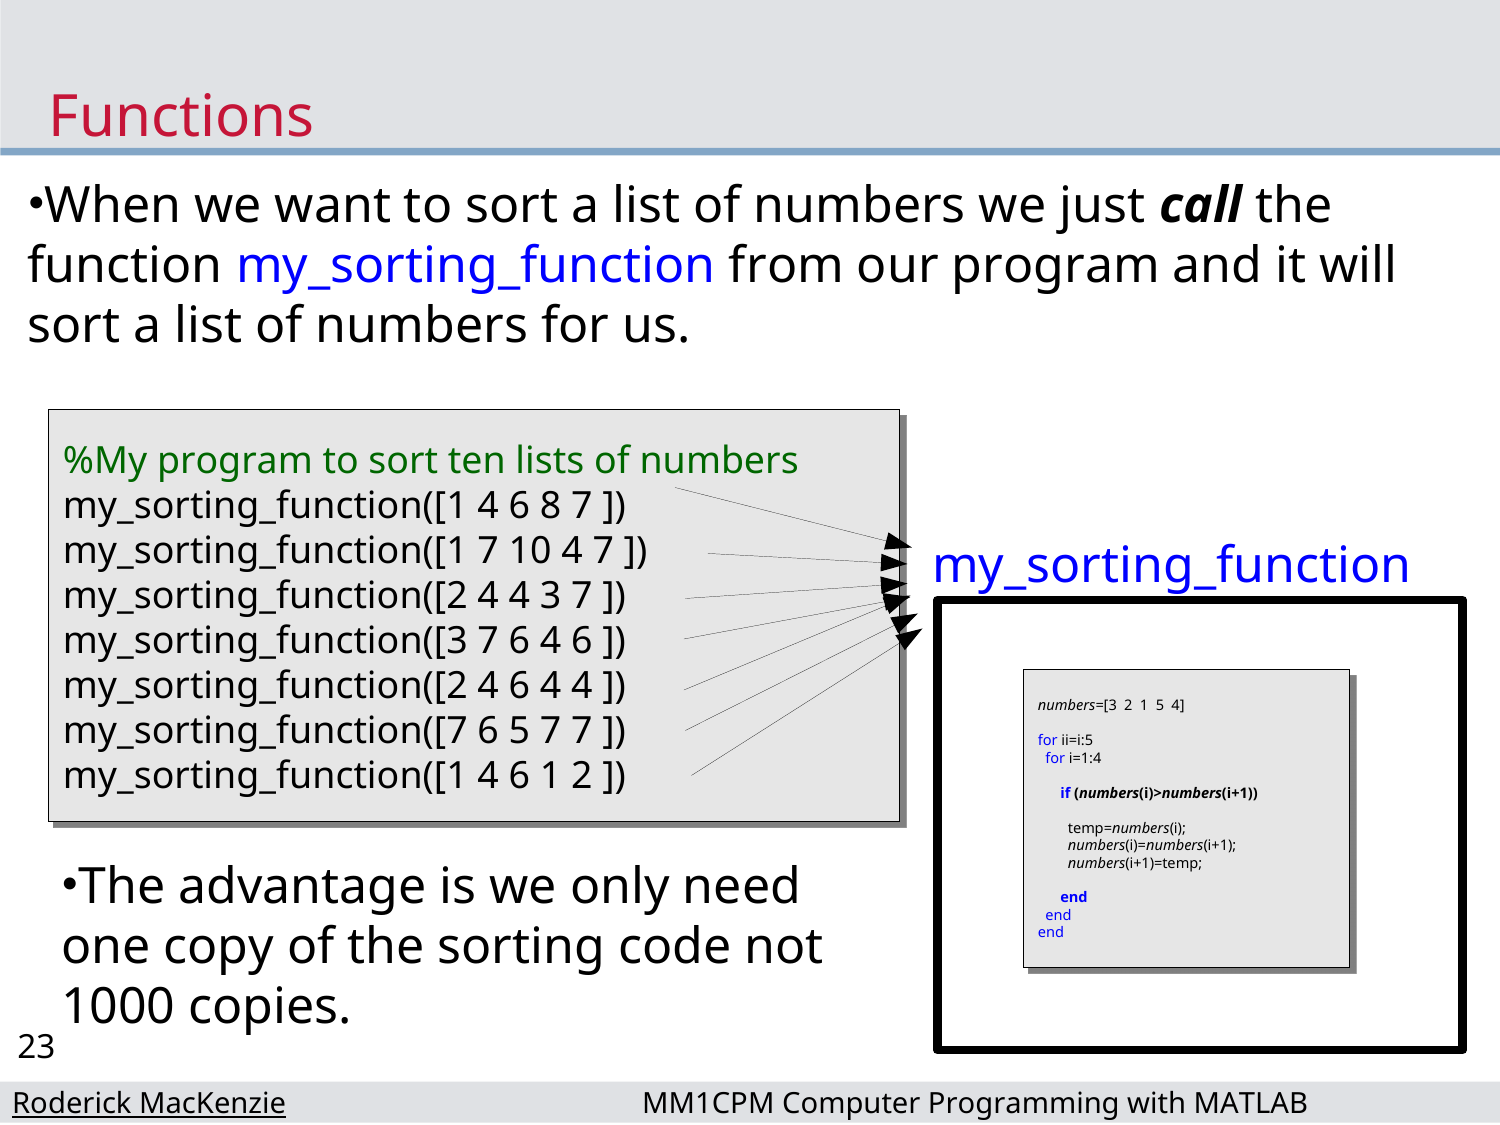

# Functions
When we want to sort a list of numbers we just call the function my_sorting_function from our program and it will sort a list of numbers for us.
%My program to sort ten lists of numbers
my_sorting_function([1 4 6 8 7 ])
my_sorting_function([1 7 10 4 7 ])
my_sorting_function([2 4 4 3 7 ])
my_sorting_function([3 7 6 4 6 ])
my_sorting_function([2 4 6 4 4 ])
my_sorting_function([7 6 5 7 7 ])
my_sorting_function([1 4 6 1 2 ])
my_sorting_function
numbers=[3 2 1 5 4]
for ii=i:5
 for i=1:4
 if (numbers(i)>numbers(i+1))
 temp=numbers(i);
 numbers(i)=numbers(i+1);
 numbers(i+1)=temp;
 end
 end
end
The advantage is we only need one copy of the sorting code not 1000 copies.